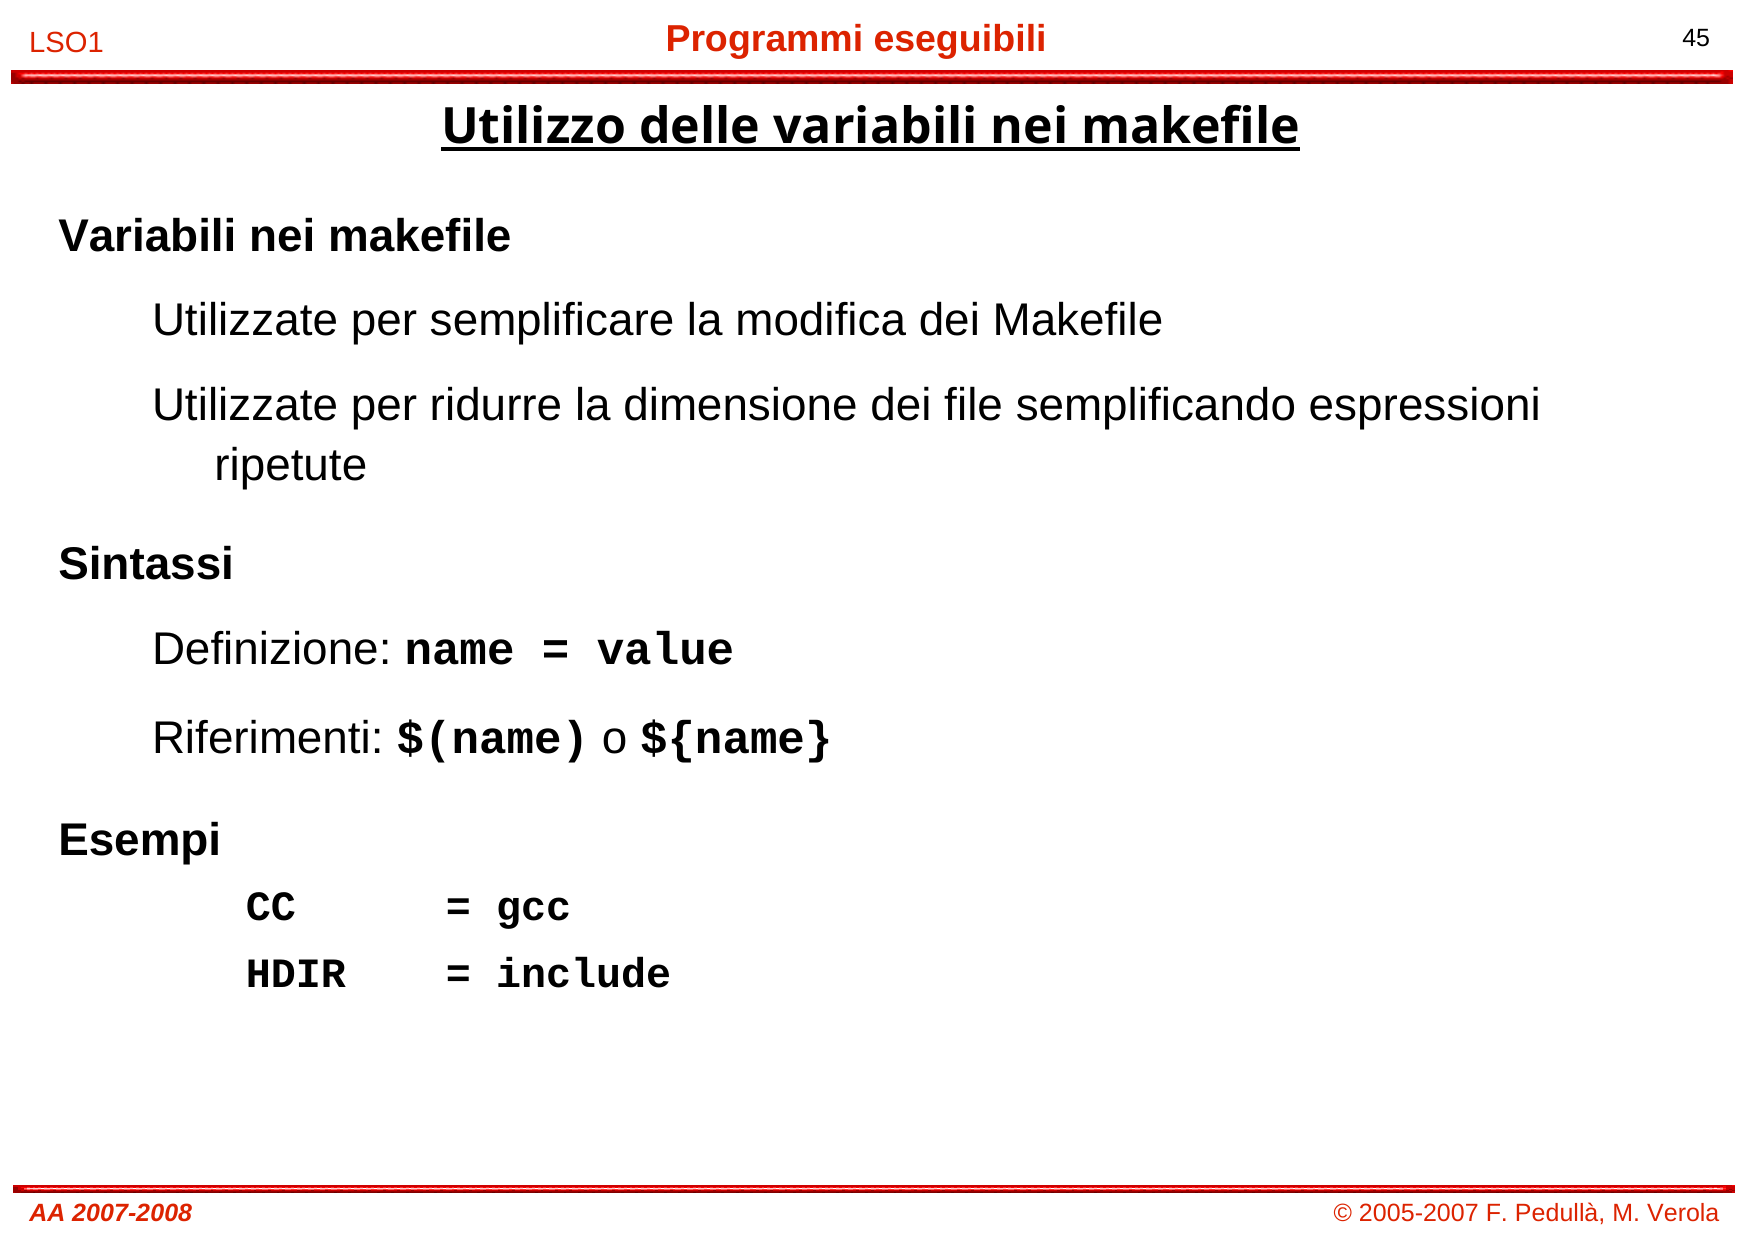

# Utilizzo delle variabili nei makefile
Variabili nei makefile
Utilizzate per semplificare la modifica dei Makefile
Utilizzate per ridurre la dimensione dei file semplificando espressioni ripetute
Sintassi
Definizione: name = value
Riferimenti: $(name) o ${name}
Esempi
CC = gcc
HDIR = include